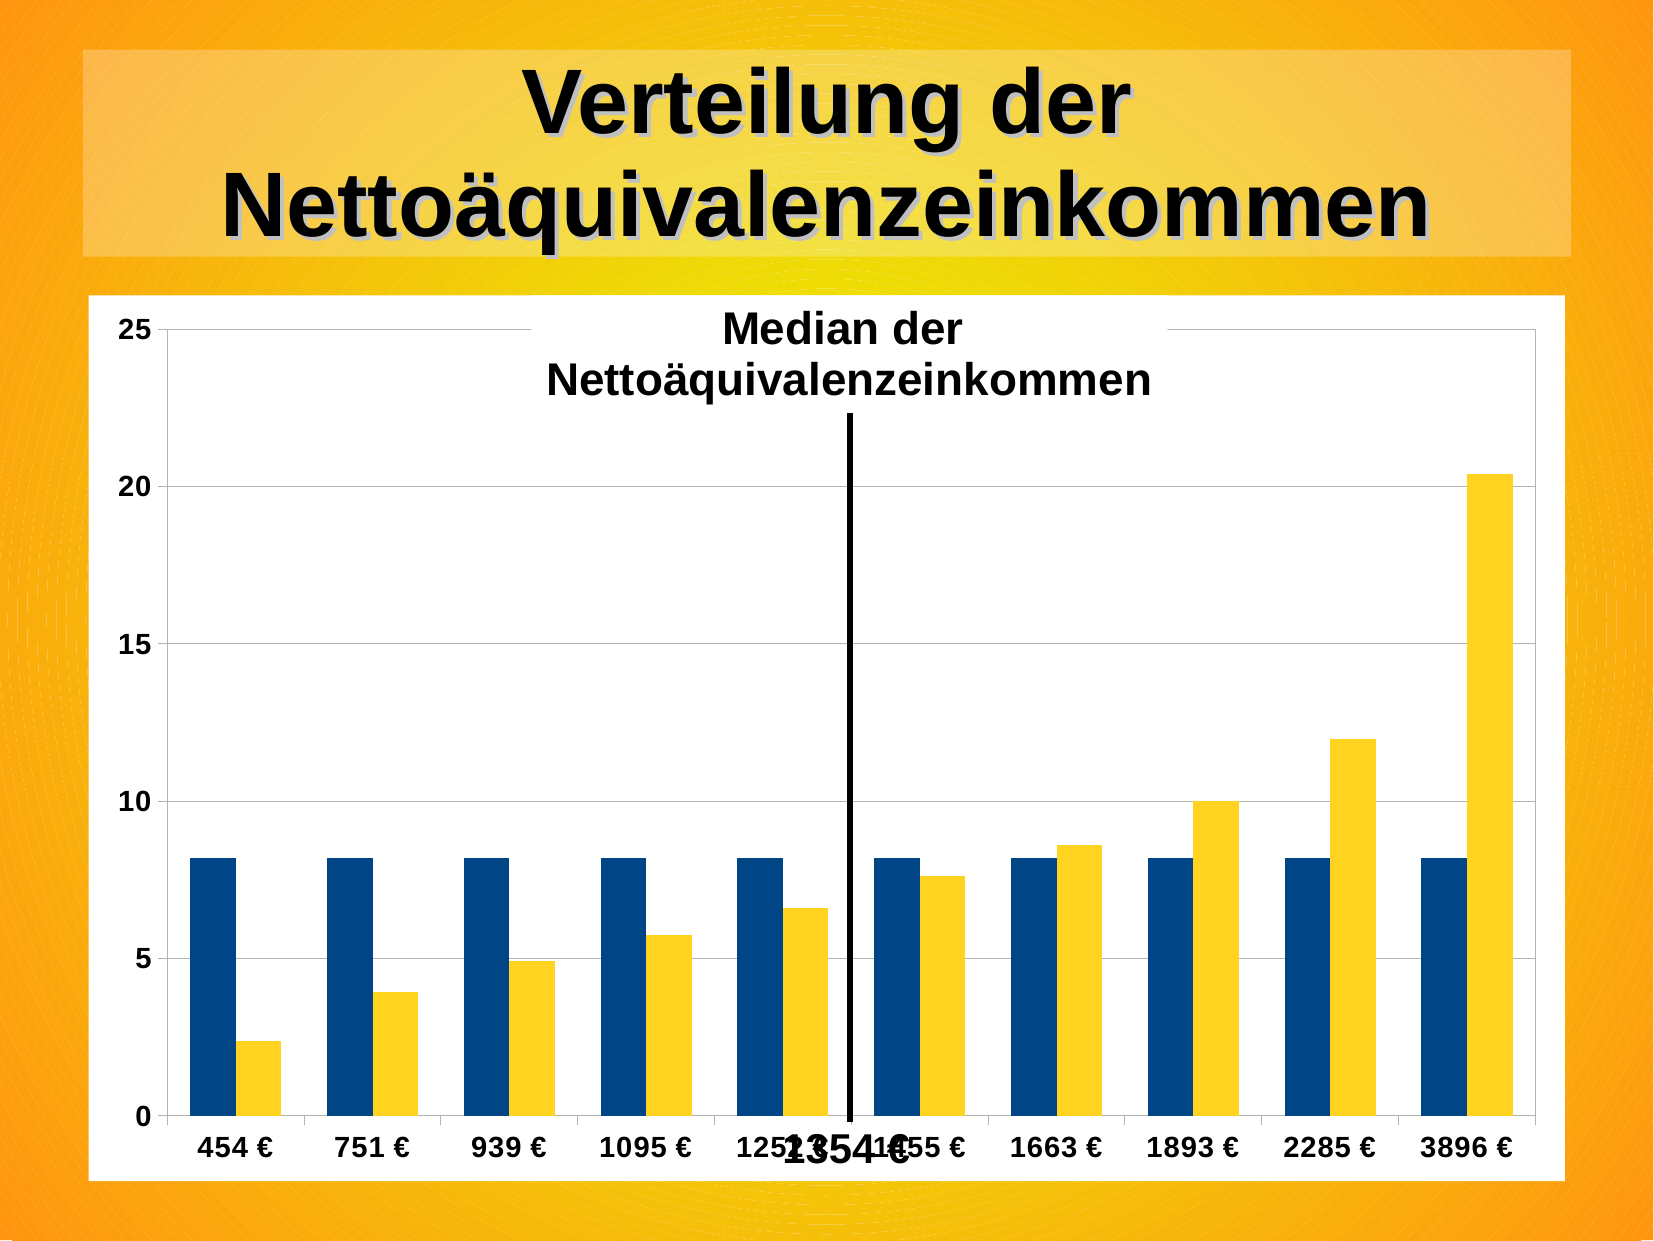

# Verteilung der Nettoäquivalenzeinkommen
### Chart
| Category | Zeile 1 | |
|---|---|---|
| 454 € | 8.2 | 2.378 |
| 751 € | 8.2 | 3.936 |
| 939 € | 8.2 | 4.92 |
| 1095 € | 8.2 | 5.74 |
| 1252 € | 8.2 | 6.59 |
| 1455 € | 8.2 | 7.626 |
| 1663 € | 8.2 | 8.61 |
| 1893 € | 8.2 | 9.992 |
| 2285 € | 8.2 | 11.972 |
| 3896 € | 8.2 | 20.418 |Median der
Nettoäquivalenzeinkommen
1354 €